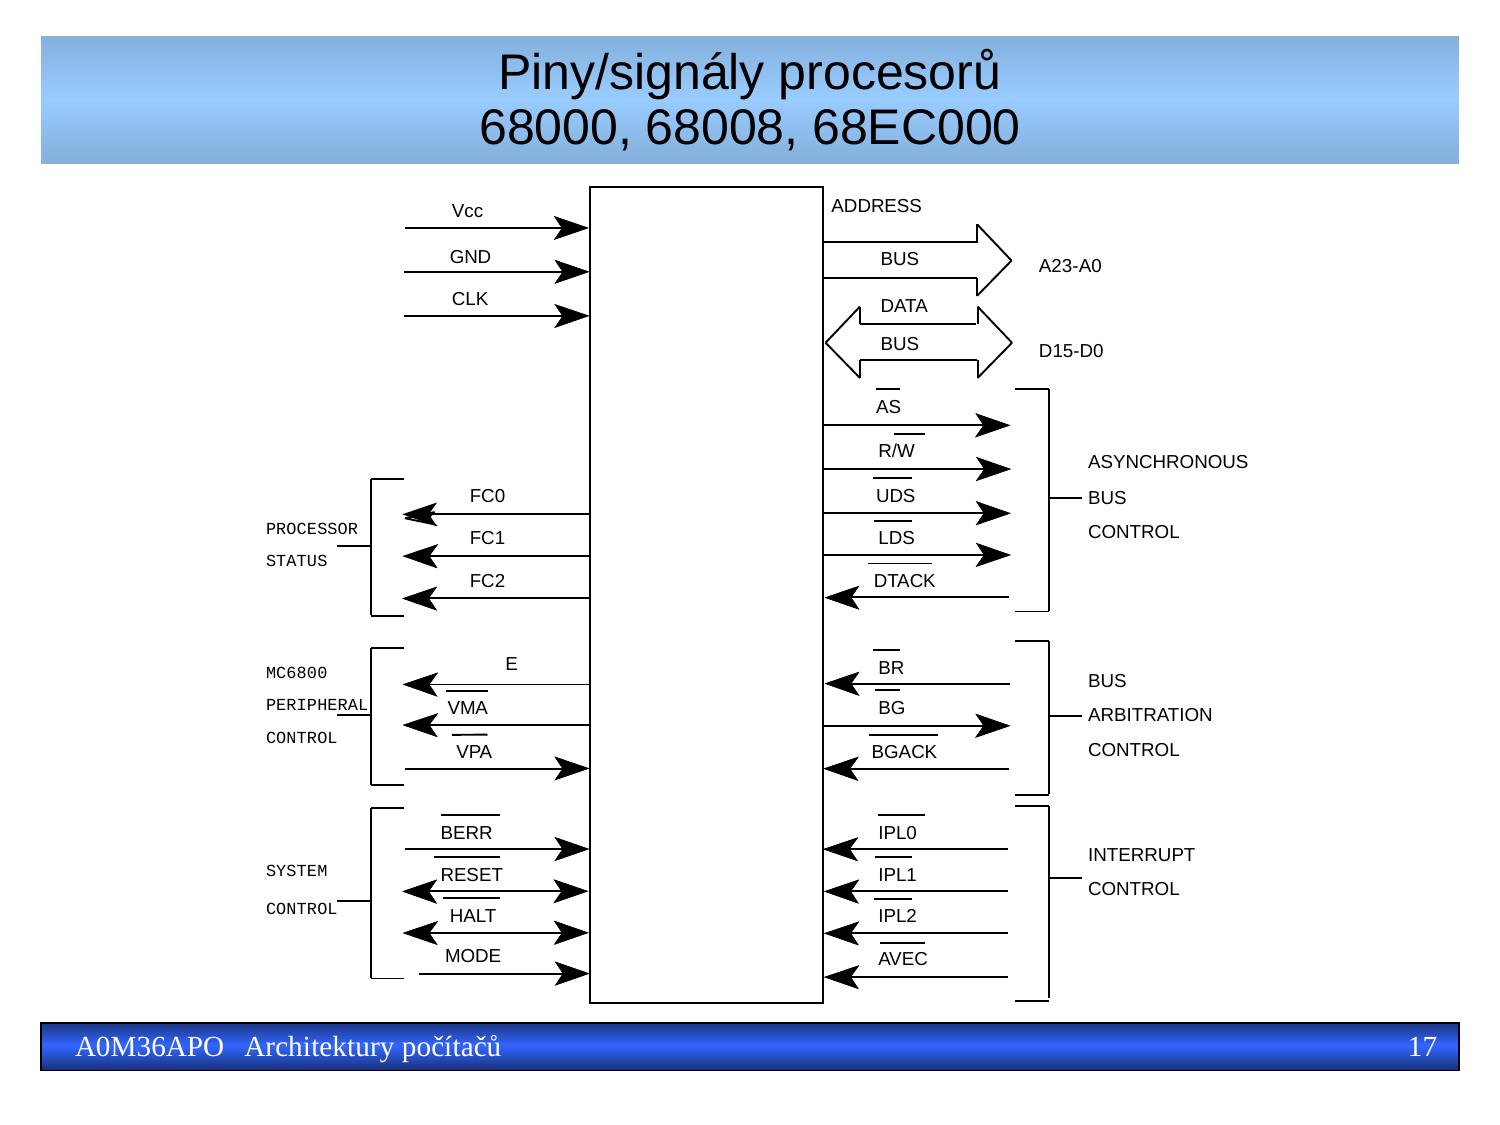

# Piny/signály procesorů 68000, 68008, 68EC000
ADDRESS
Vcc
GND
BUS
A23-A0
CLK
DATA
BUS
D15-D0
AS
R/W
ASYNCHRONOUS
FC0
UDS
BUS
PROCESSOR
CONTROL
FC1
LDS
STATUS
FC2
DTACK
E
BR
MC6800
BUS
PERIPHERAL
VMA
BG
ARBITRATION
CONTROL
CONTROL
VPA
BGACK
BERR
IPL0
INTERRUPT
SYSTEM
RESET
IPL1
CONTROL
CONTROL
HALT
IPL2
MODE
AVEC
A0M36APO Architektury počítačů
17